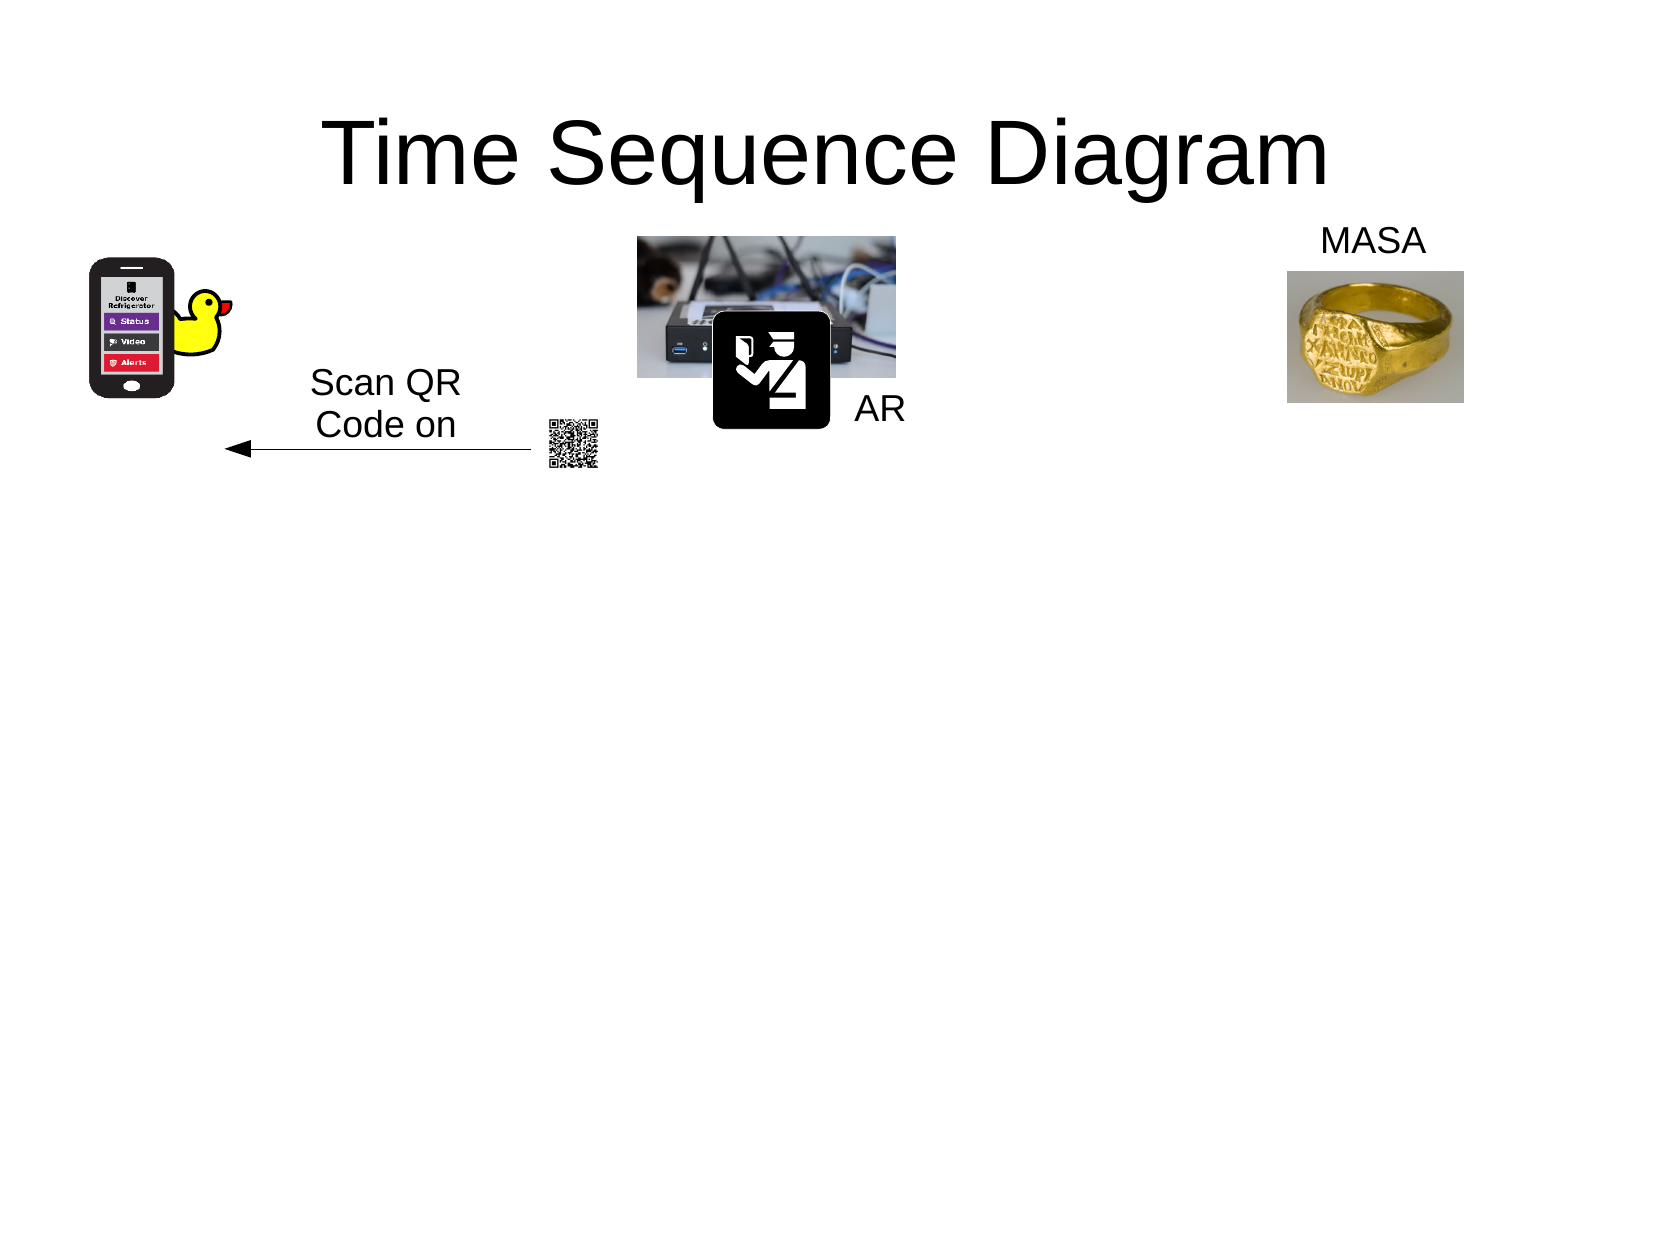

# Time Sequence Diagram
MASA
Scan QR
Code on
AR